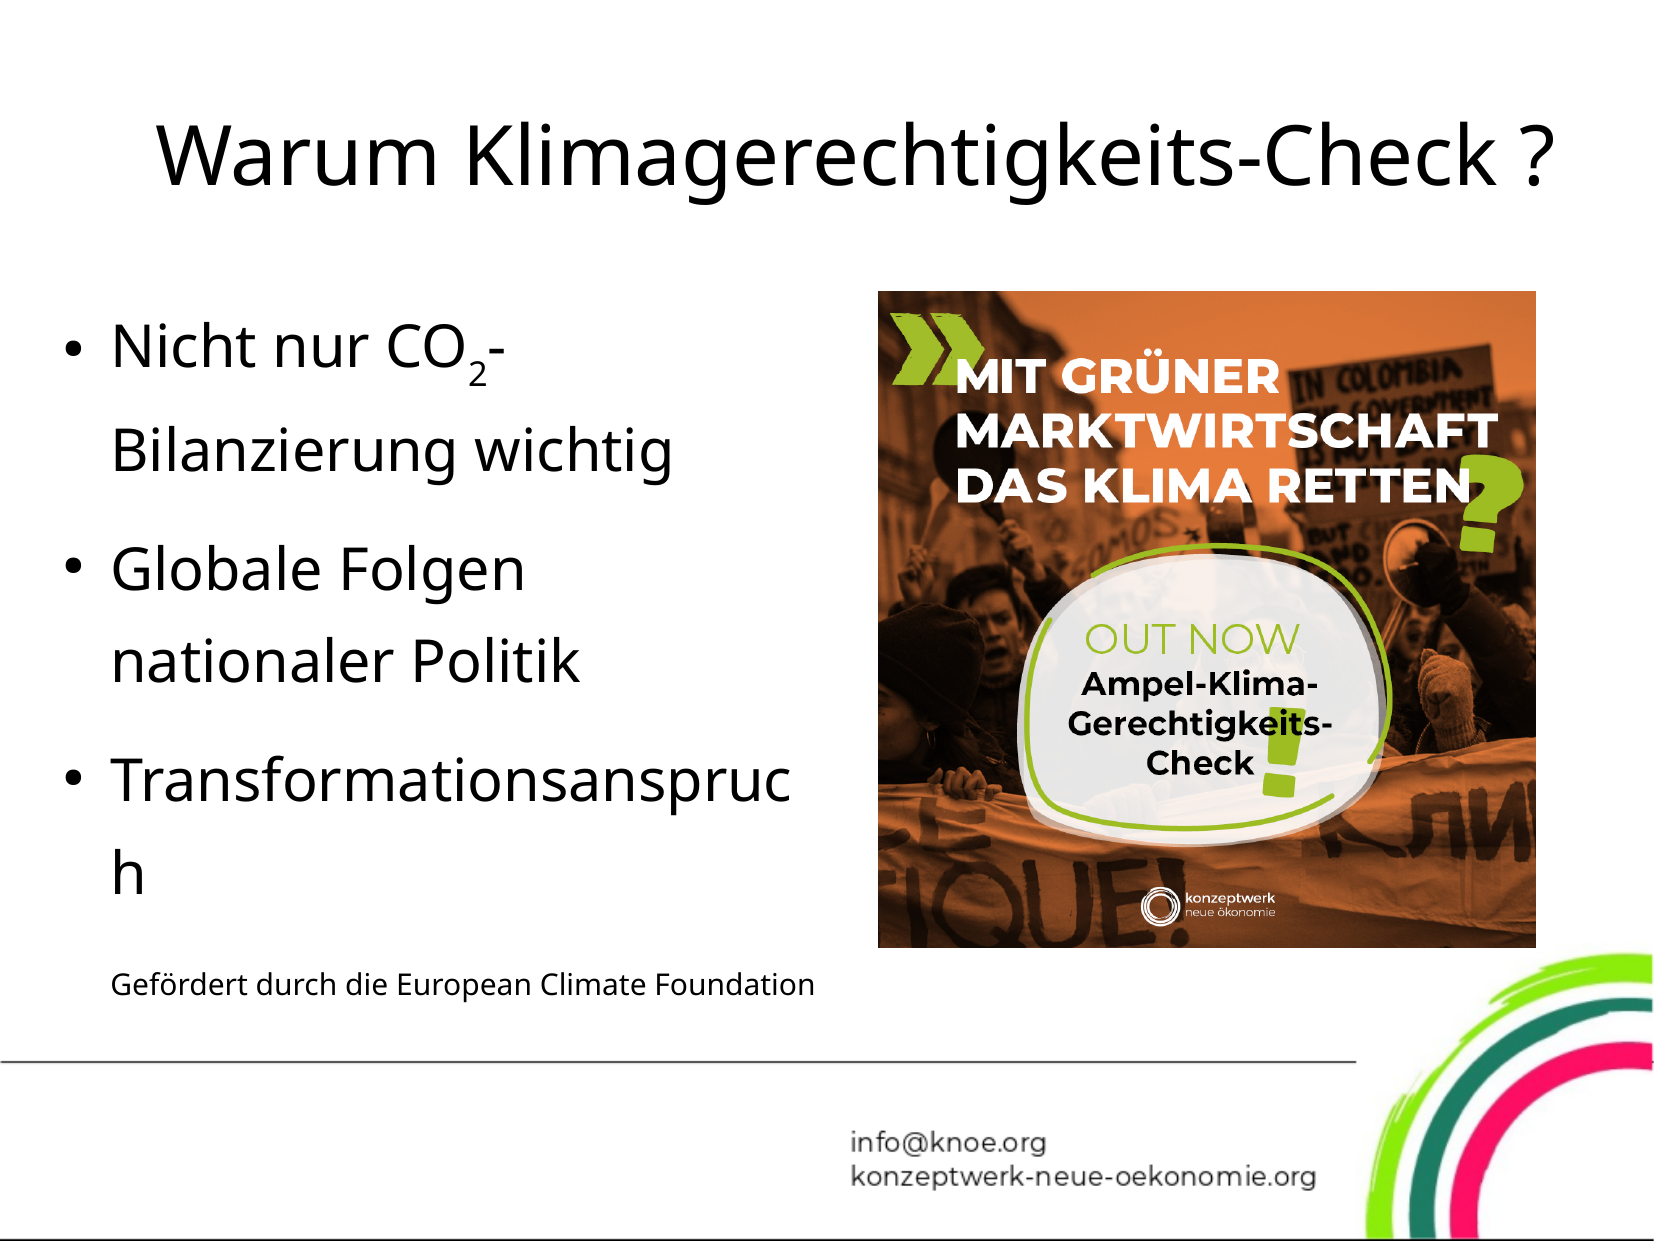

# Warum Klimagerechtigkeits-Check ?
Nicht nur CO2-Bilanzierung wichtig
Globale Folgen nationaler Politik
Transformationsanspruch
Gefördert durch die European Climate Foundation